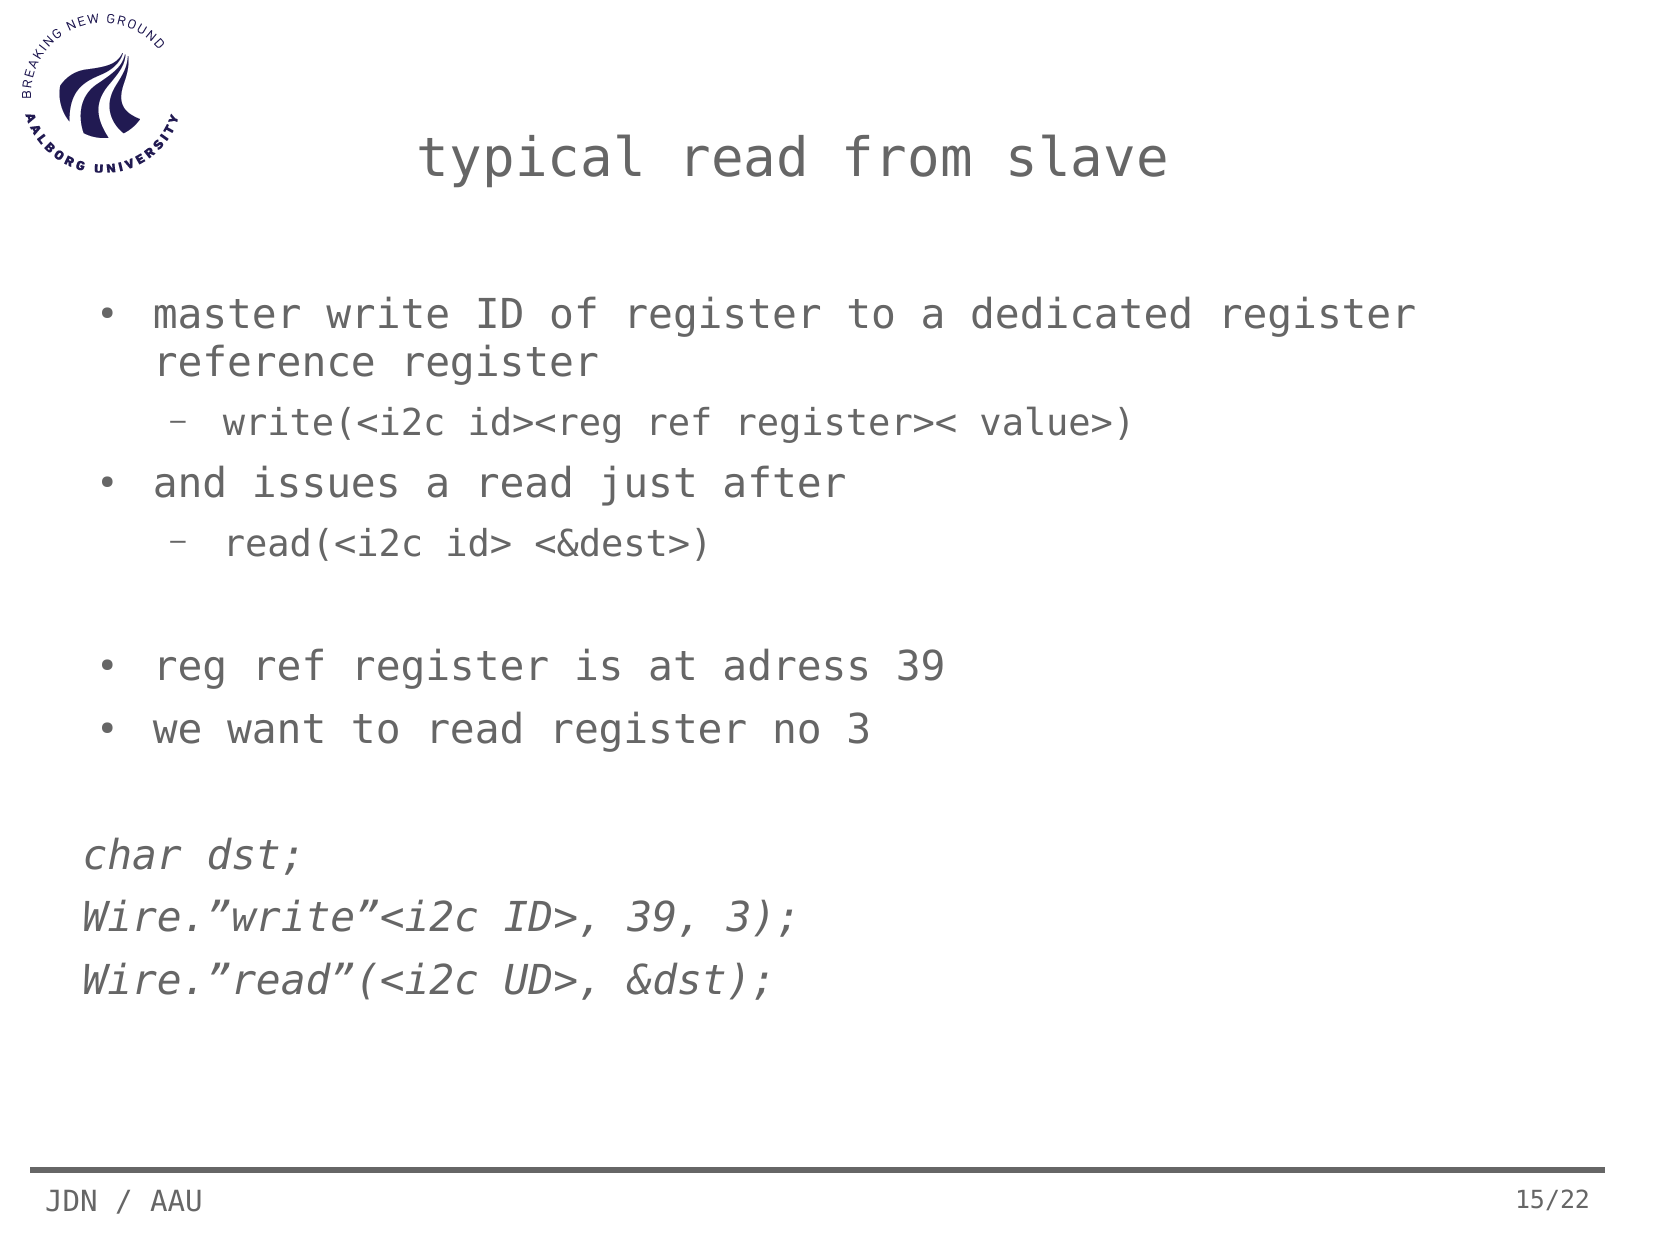

# typical read from slave
master write ID of register to a dedicated register reference register
write(<i2c id><reg ref register>< value>)
and issues a read just after
read(<i2c id> <&dest>)
reg ref register is at adress 39
we want to read register no 3
char dst;
Wire.”write”<i2c ID>, 39, 3);
Wire.”read”(<i2c UD>, &dst);